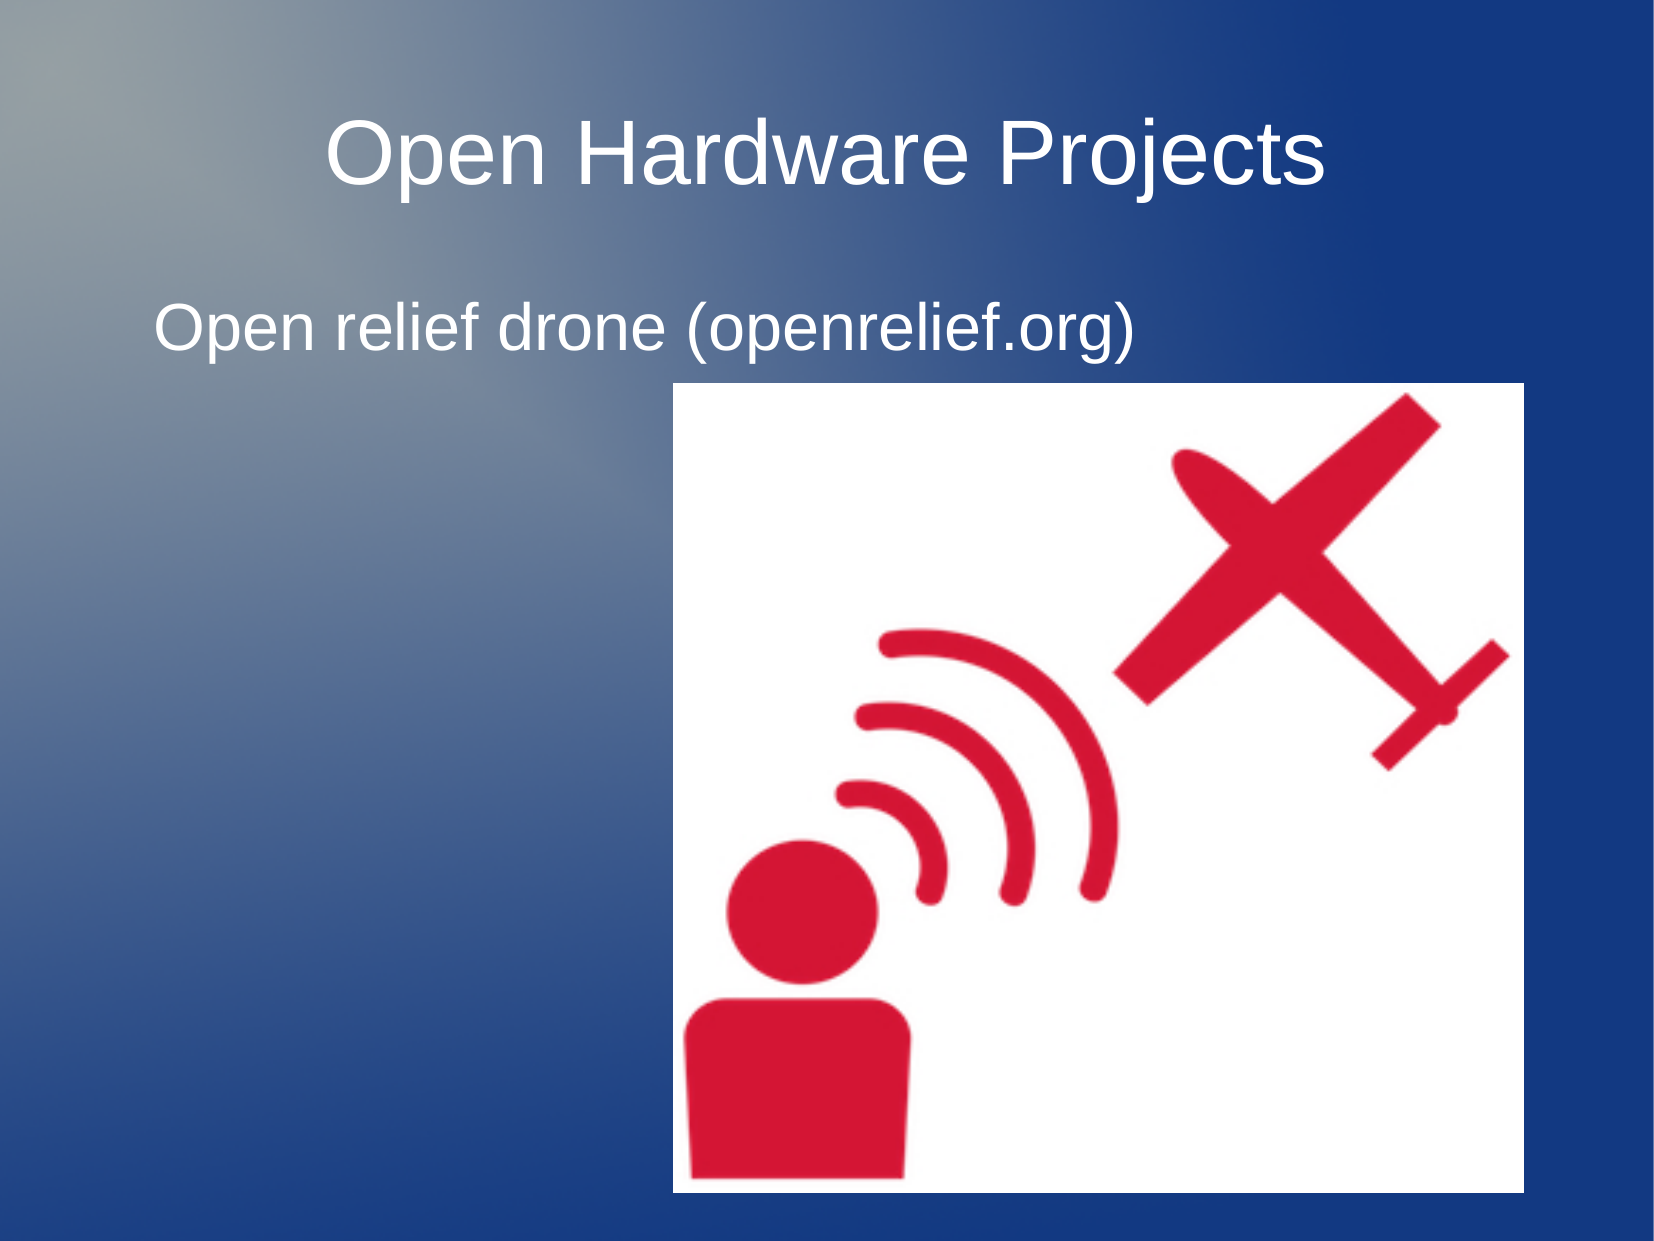

# Open Hardware Projects
Open relief drone (openrelief.org)